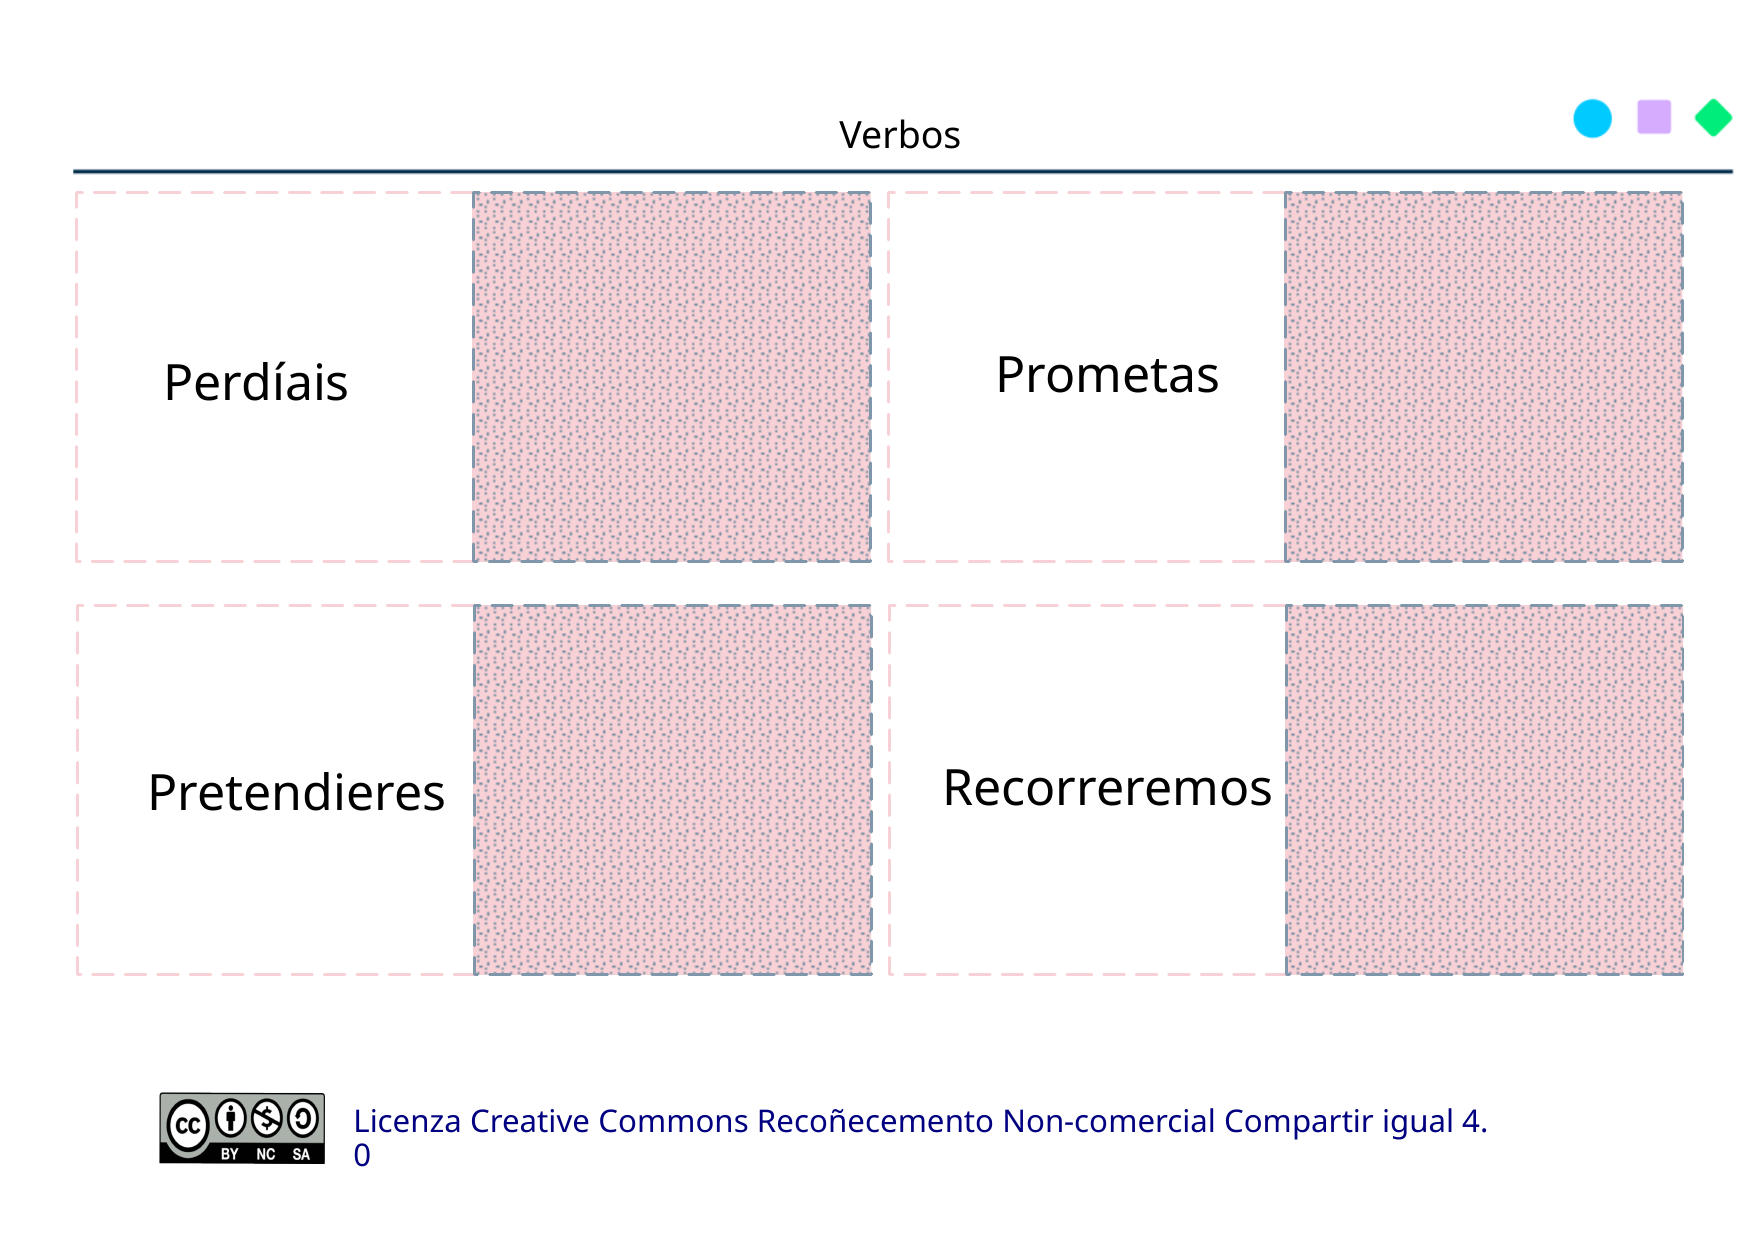

Verbos
Prometas
Perdíais
Recorreremos
Pretendieres
Licenza Creative Commons Recoñecemento Non-comercial Compartir igual 4.0